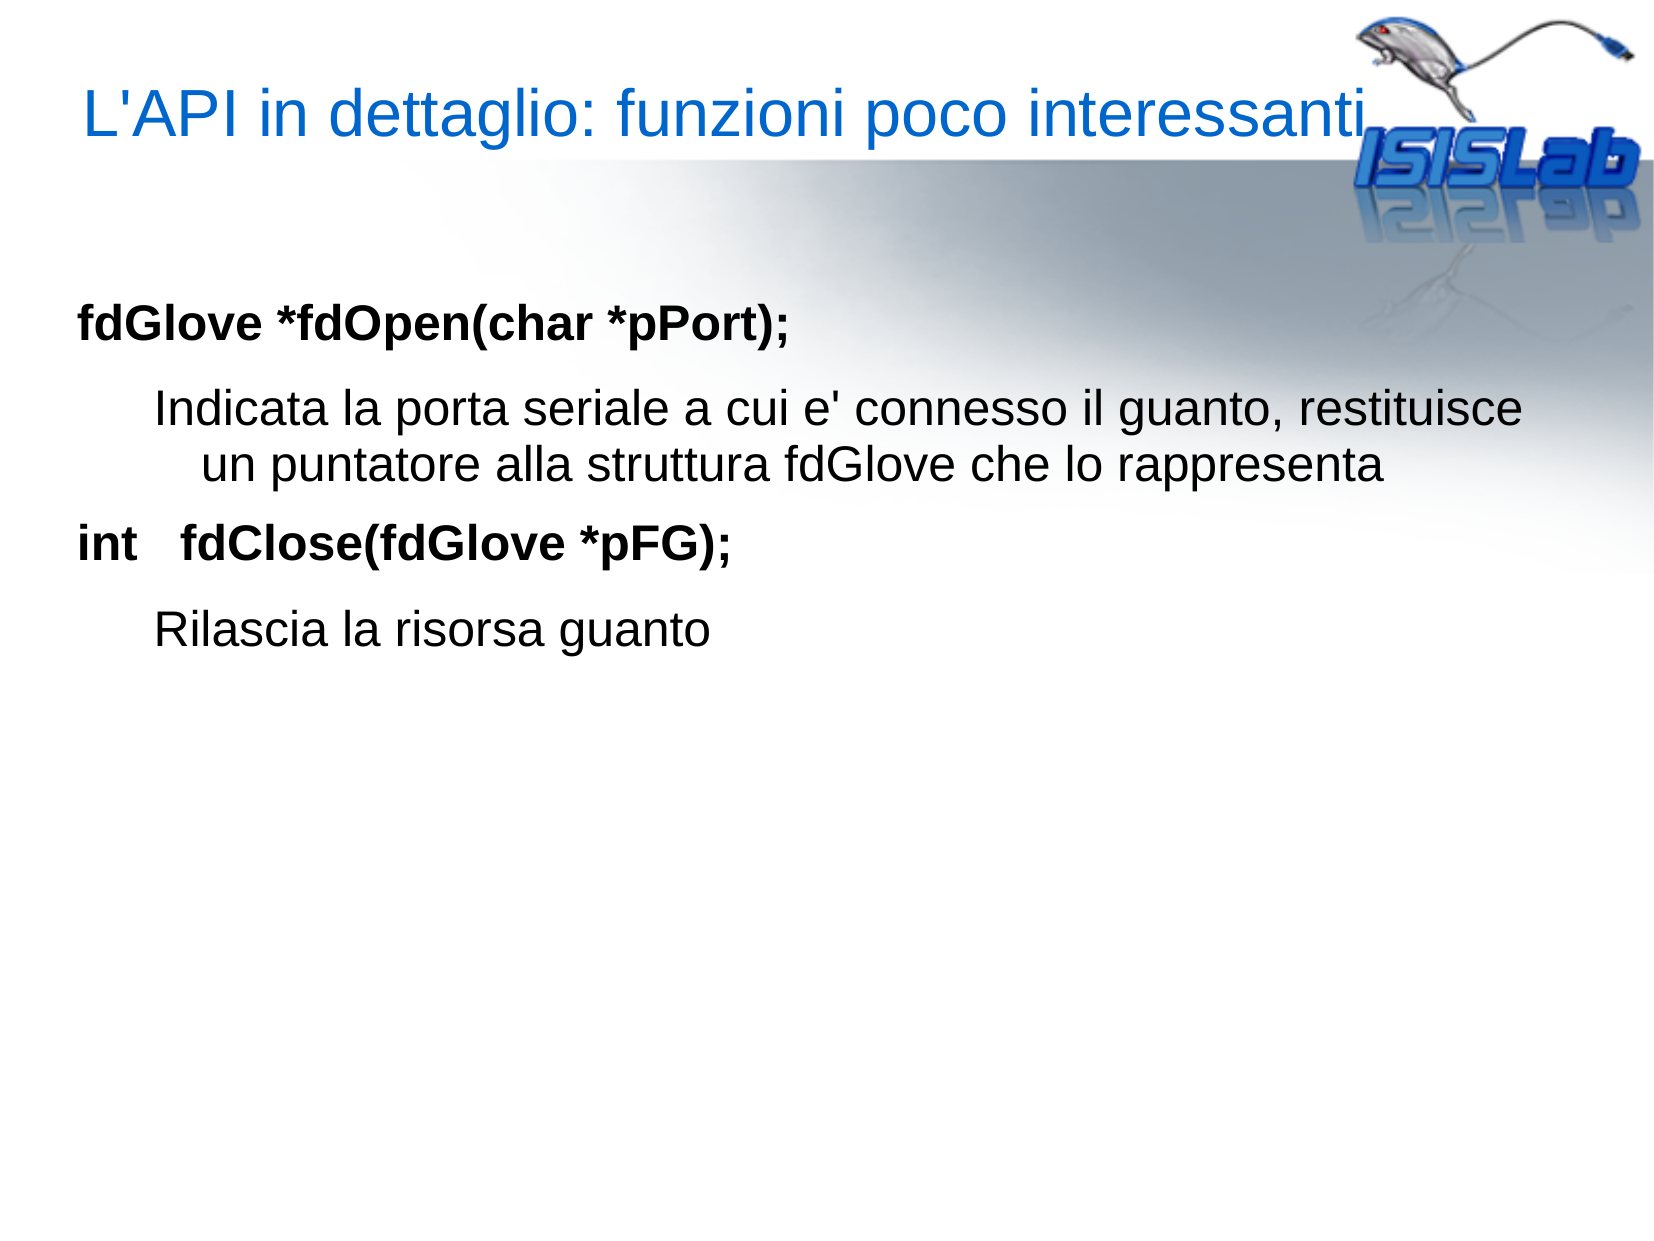

# L'API in dettaglio: funzioni poco interessanti
fdGlove *fdOpen(char *pPort);
Indicata la porta seriale a cui e' connesso il guanto, restituisce un puntatore alla struttura fdGlove che lo rappresenta
int fdClose(fdGlove *pFG);
Rilascia la risorsa guanto